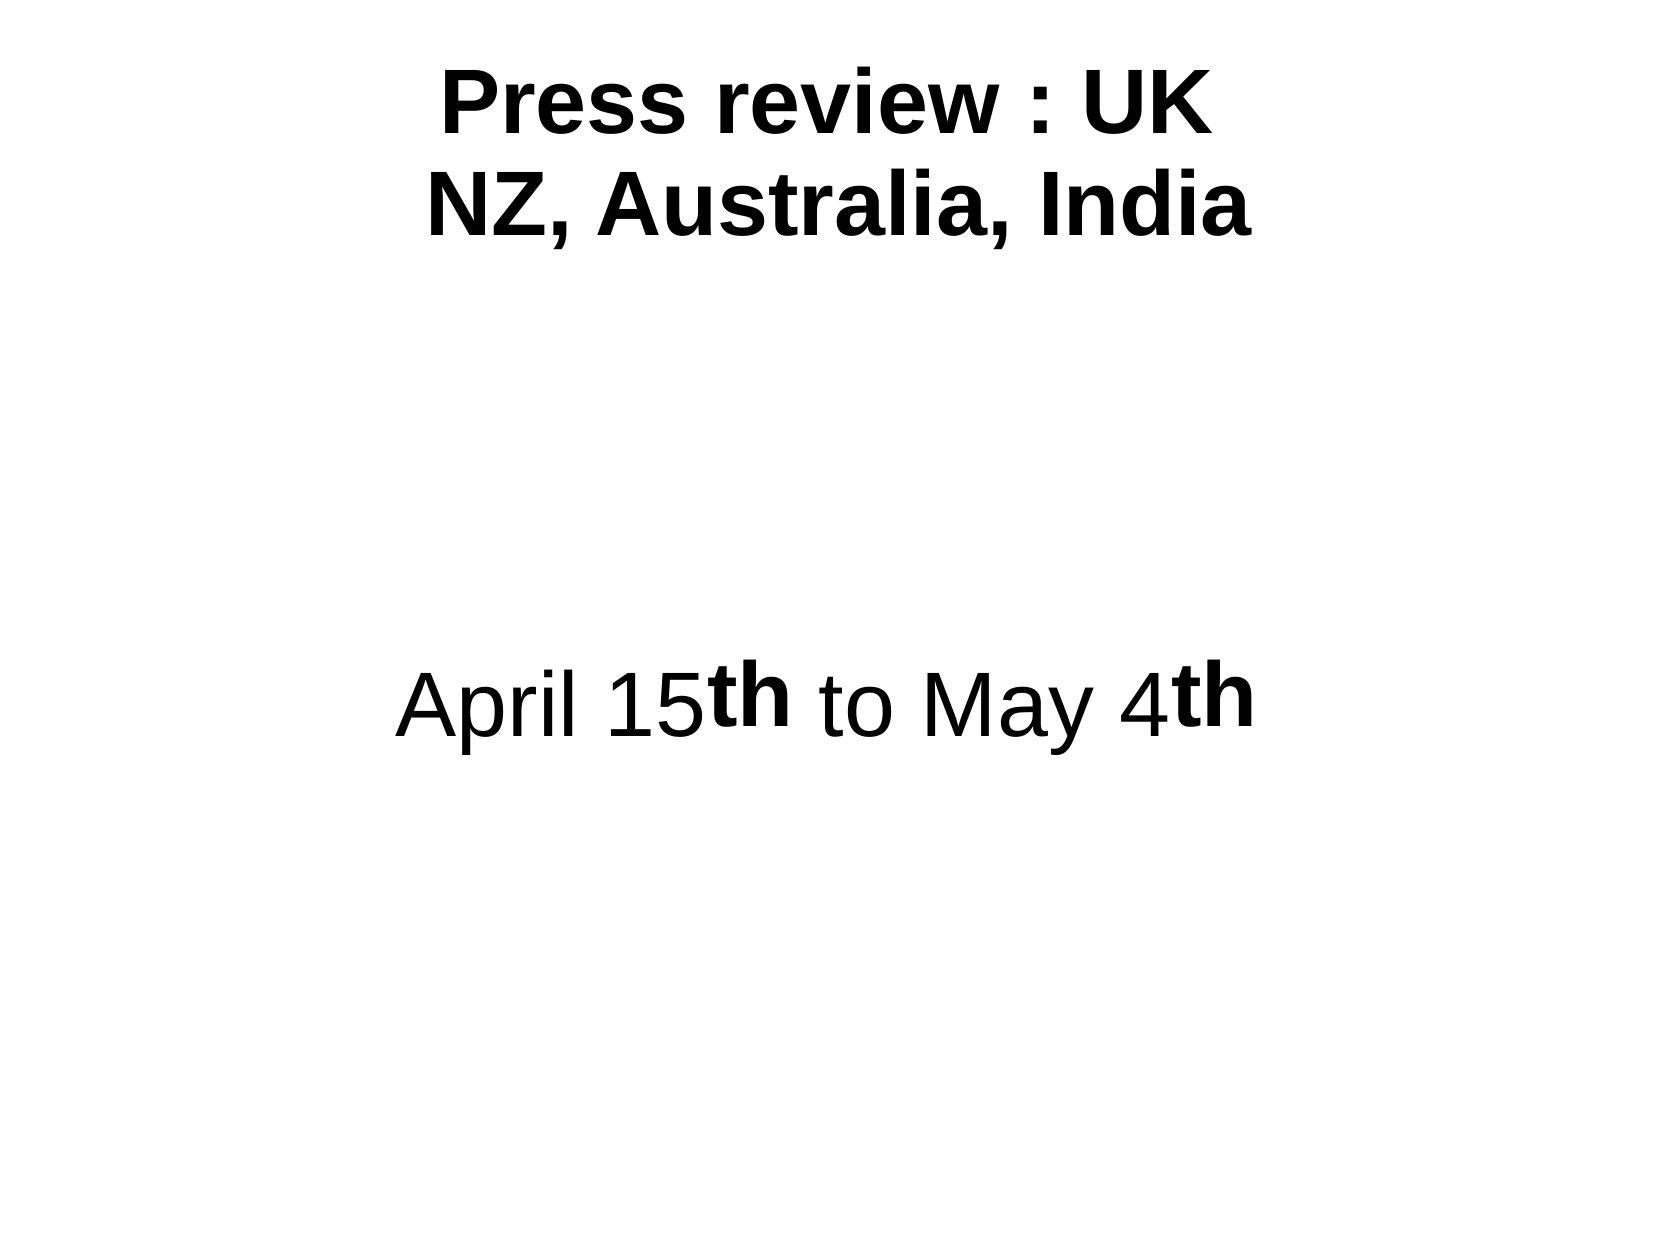

# Press review : UK NZ, Australia, India
April 15th to May 4th